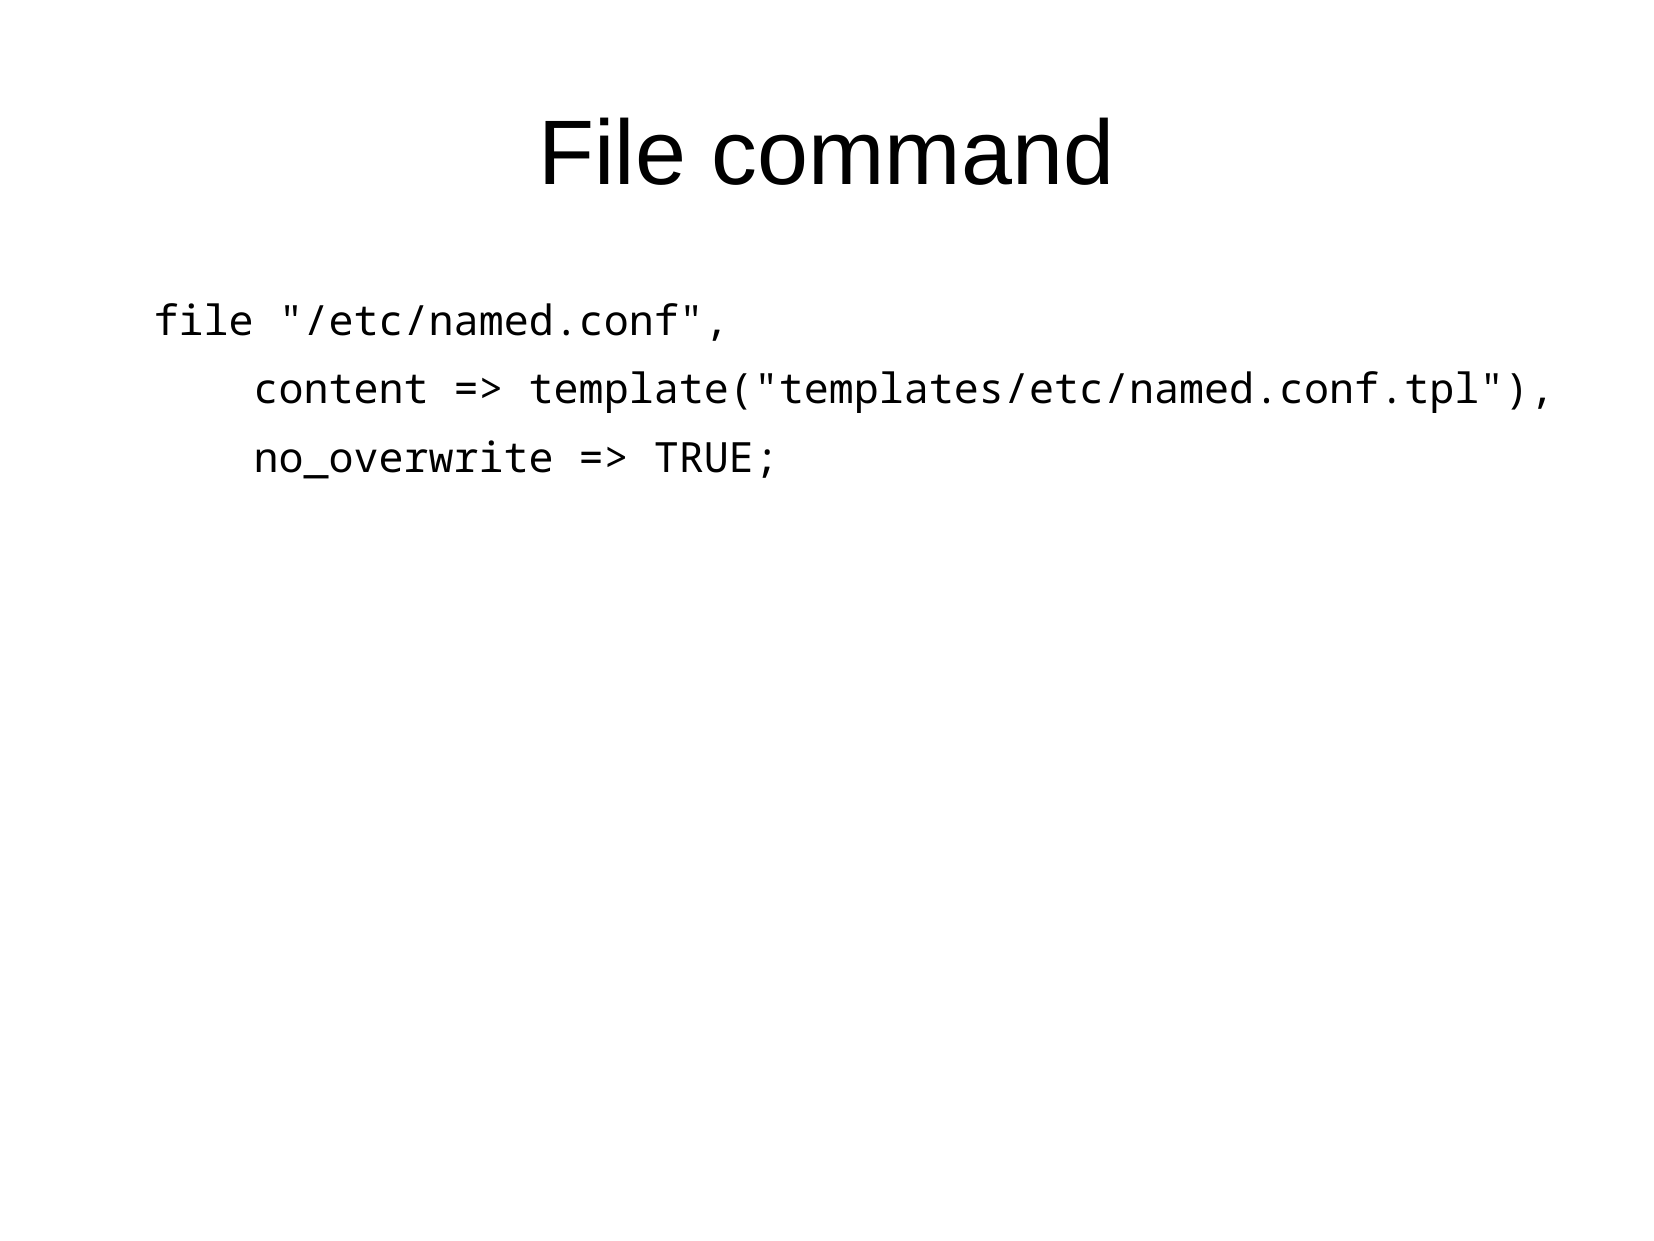

# File command
file "/etc/named.conf",
 content => template("templates/etc/named.conf.tpl"),
 no_overwrite => TRUE;